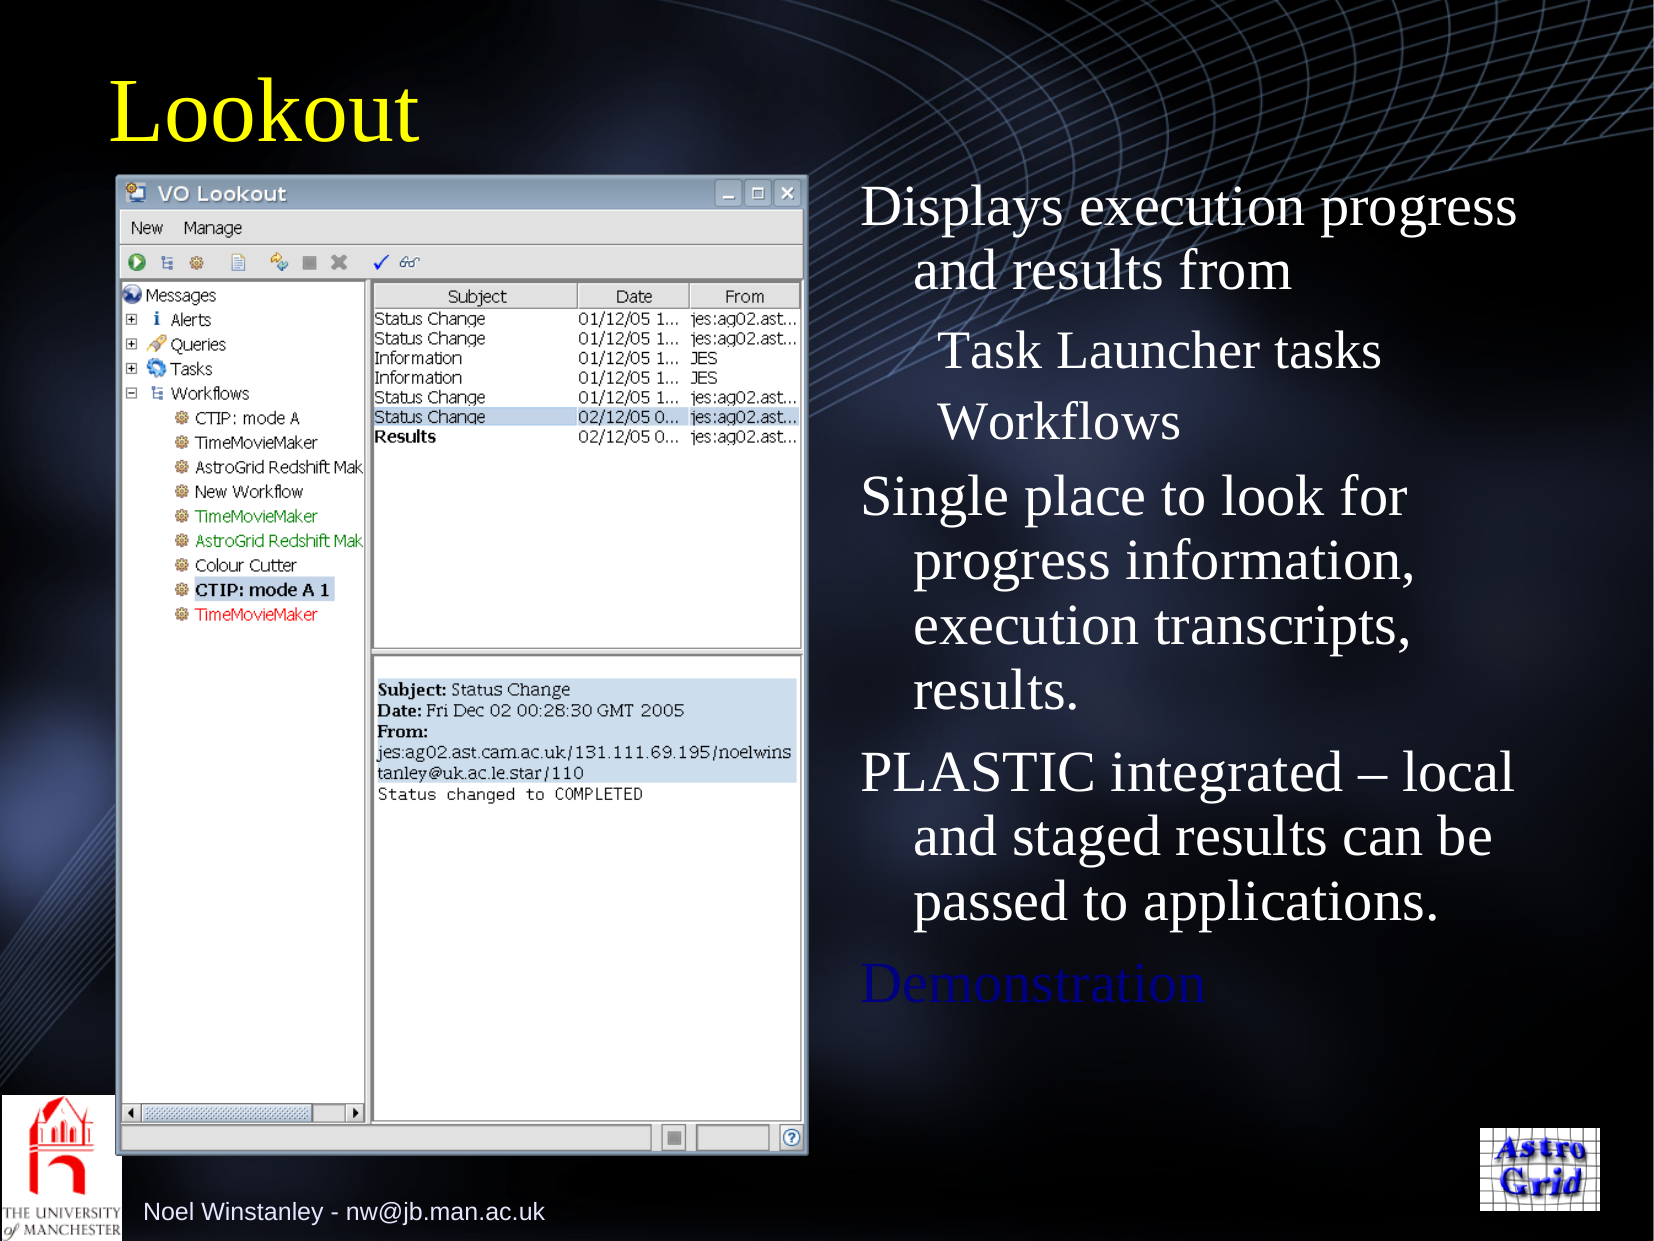

# Lookout
Displays execution progress and results from
Task Launcher tasks
Workflows
Single place to look for progress information, execution transcripts, results.
PLASTIC integrated – local and staged results can be passed to applications.
Demonstration